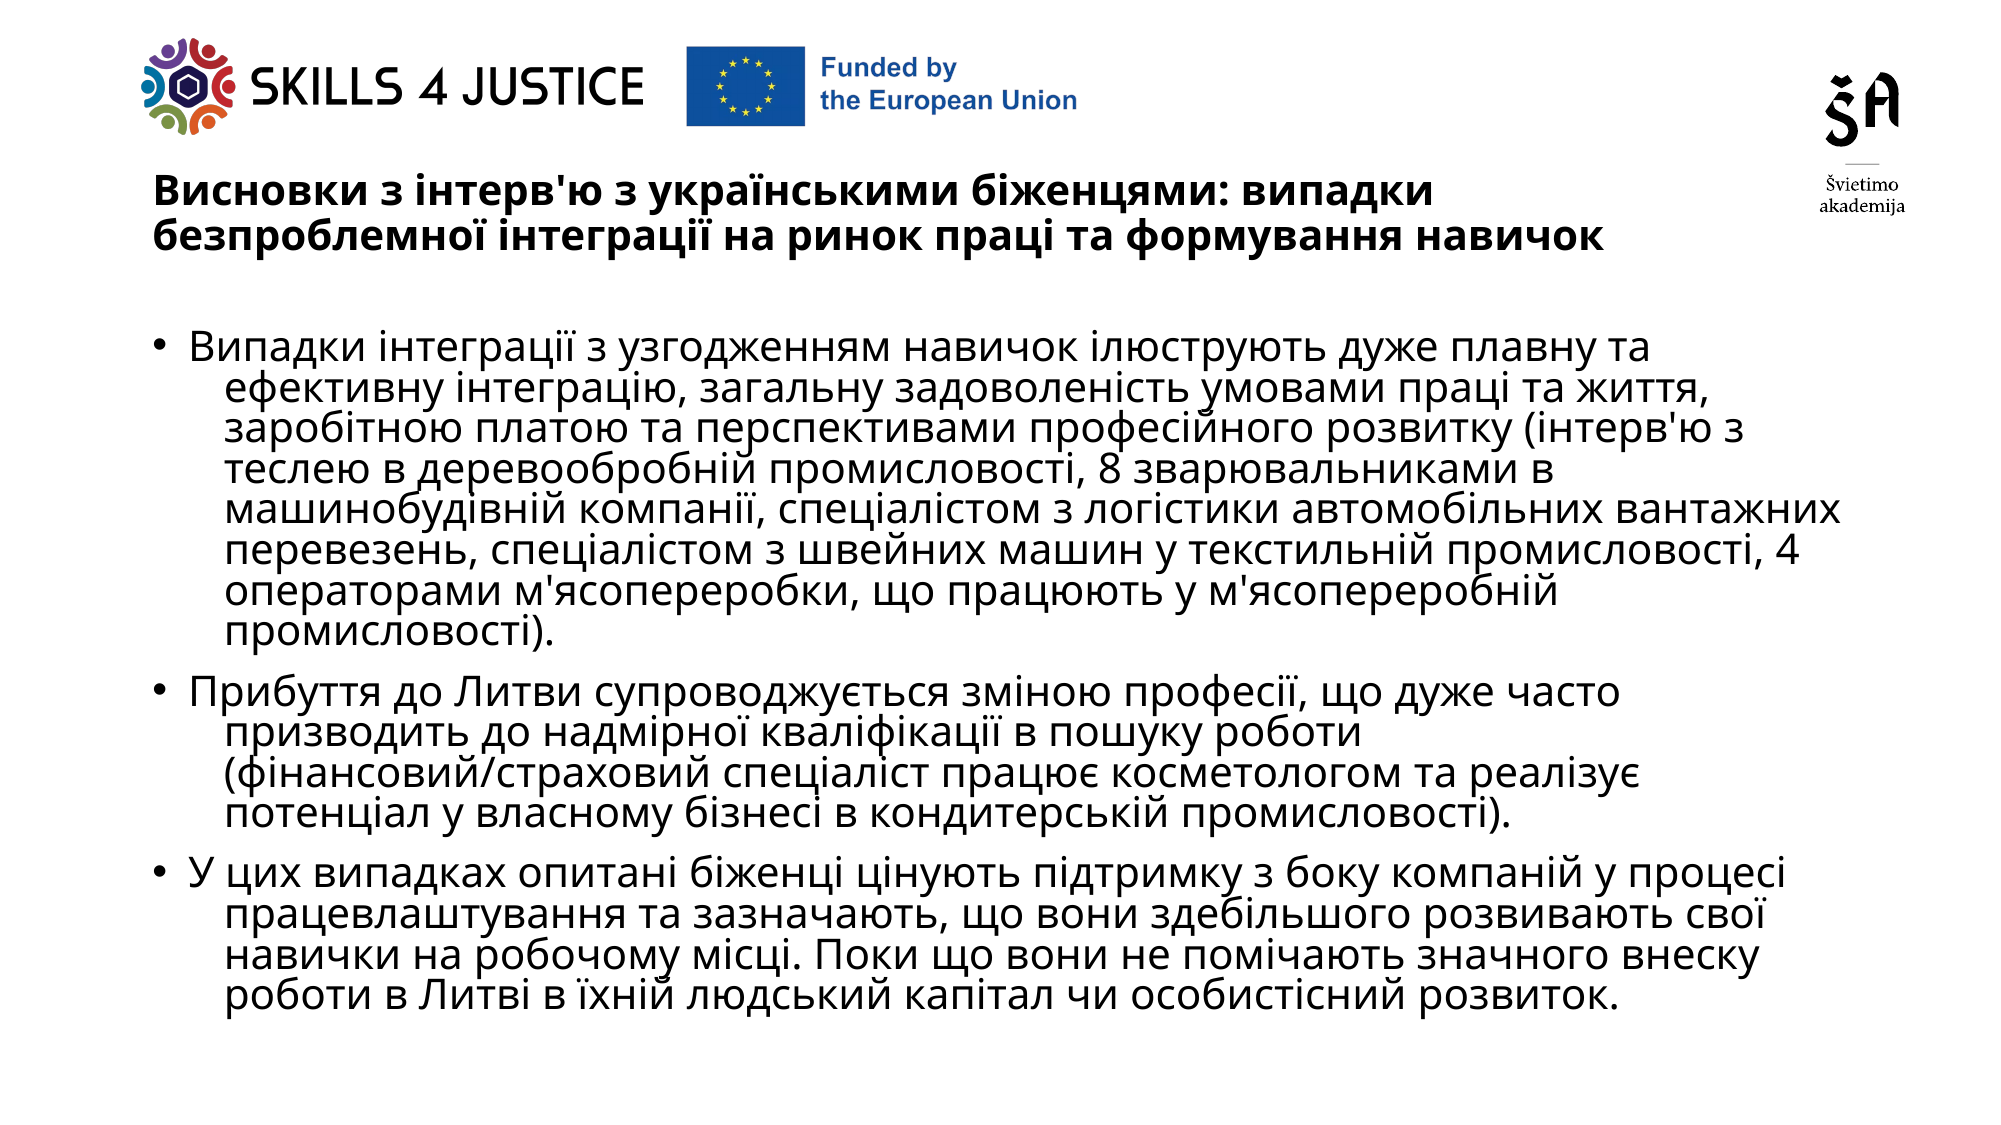

# Висновки з інтерв'ю з українськими біженцями: випадки безпроблемної інтеграції на ринок праці та формування навичок
Випадки інтеграції з узгодженням навичок ілюструють дуже плавну та ефективну інтеграцію, загальну задоволеність умовами праці та життя, заробітною платою та перспективами професійного розвитку (інтерв'ю з теслею в деревообробній промисловості, 8 зварювальниками в машинобудівній компанії, спеціалістом з логістики автомобільних вантажних перевезень, спеціалістом з швейних машин у текстильній промисловості, 4 операторами м'ясопереробки, що працюють у м'ясопереробній промисловості).
Прибуття до Литви супроводжується зміною професії, що дуже часто призводить до надмірної кваліфікації в пошуку роботи (фінансовий/страховий спеціаліст працює косметологом та реалізує потенціал у власному бізнесі в кондитерській промисловості).
У цих випадках опитані біженці цінують підтримку з боку компаній у процесі працевлаштування та зазначають, що вони здебільшого розвивають свої навички на робочому місці. Поки що вони не помічають значного внеску роботи в Литві в їхній людський капітал чи особистісний розвиток.